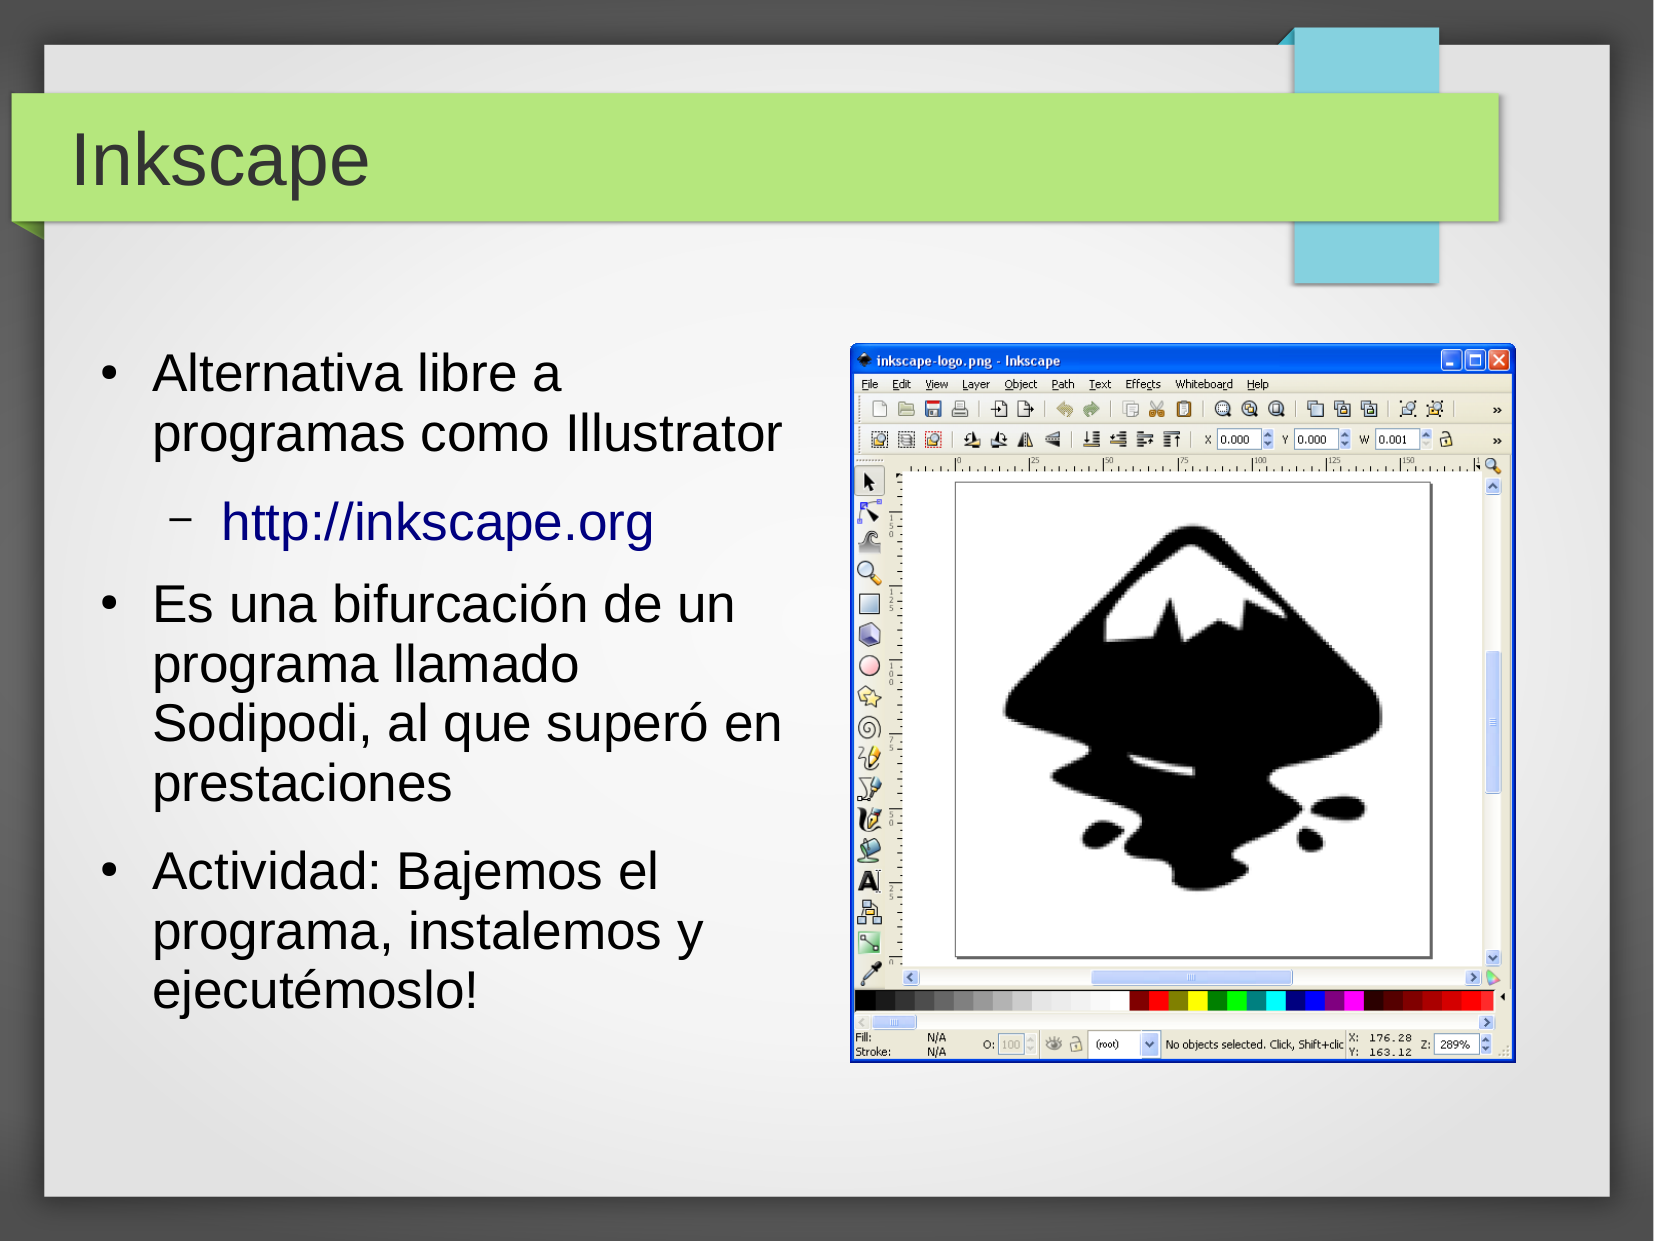

# Inkscape
Alternativa libre a programas como Illustrator
http://inkscape.org
Es una bifurcación de un programa llamado Sodipodi, al que superó en prestaciones
Actividad: Bajemos el programa, instalemos y ejecutémoslo!